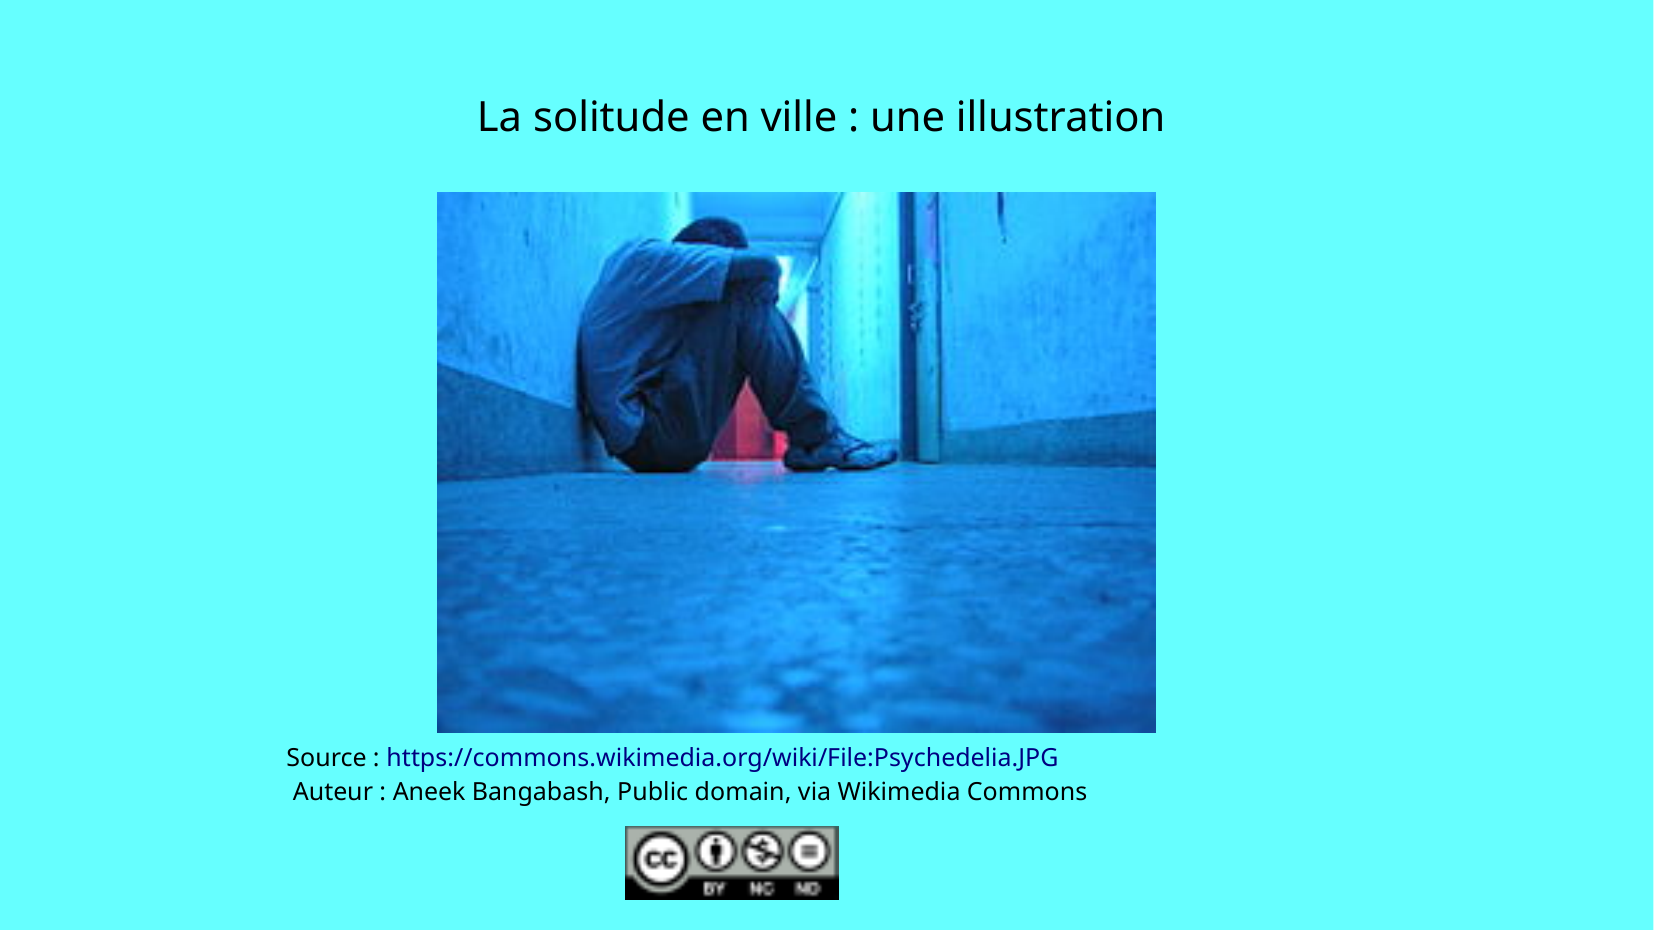

# La solitude en ville : une illustration
Source : https://commons.wikimedia.org/wiki/File:Psychedelia.JPG
 Auteur : Aneek Bangabash, Public domain, via Wikimedia Commons